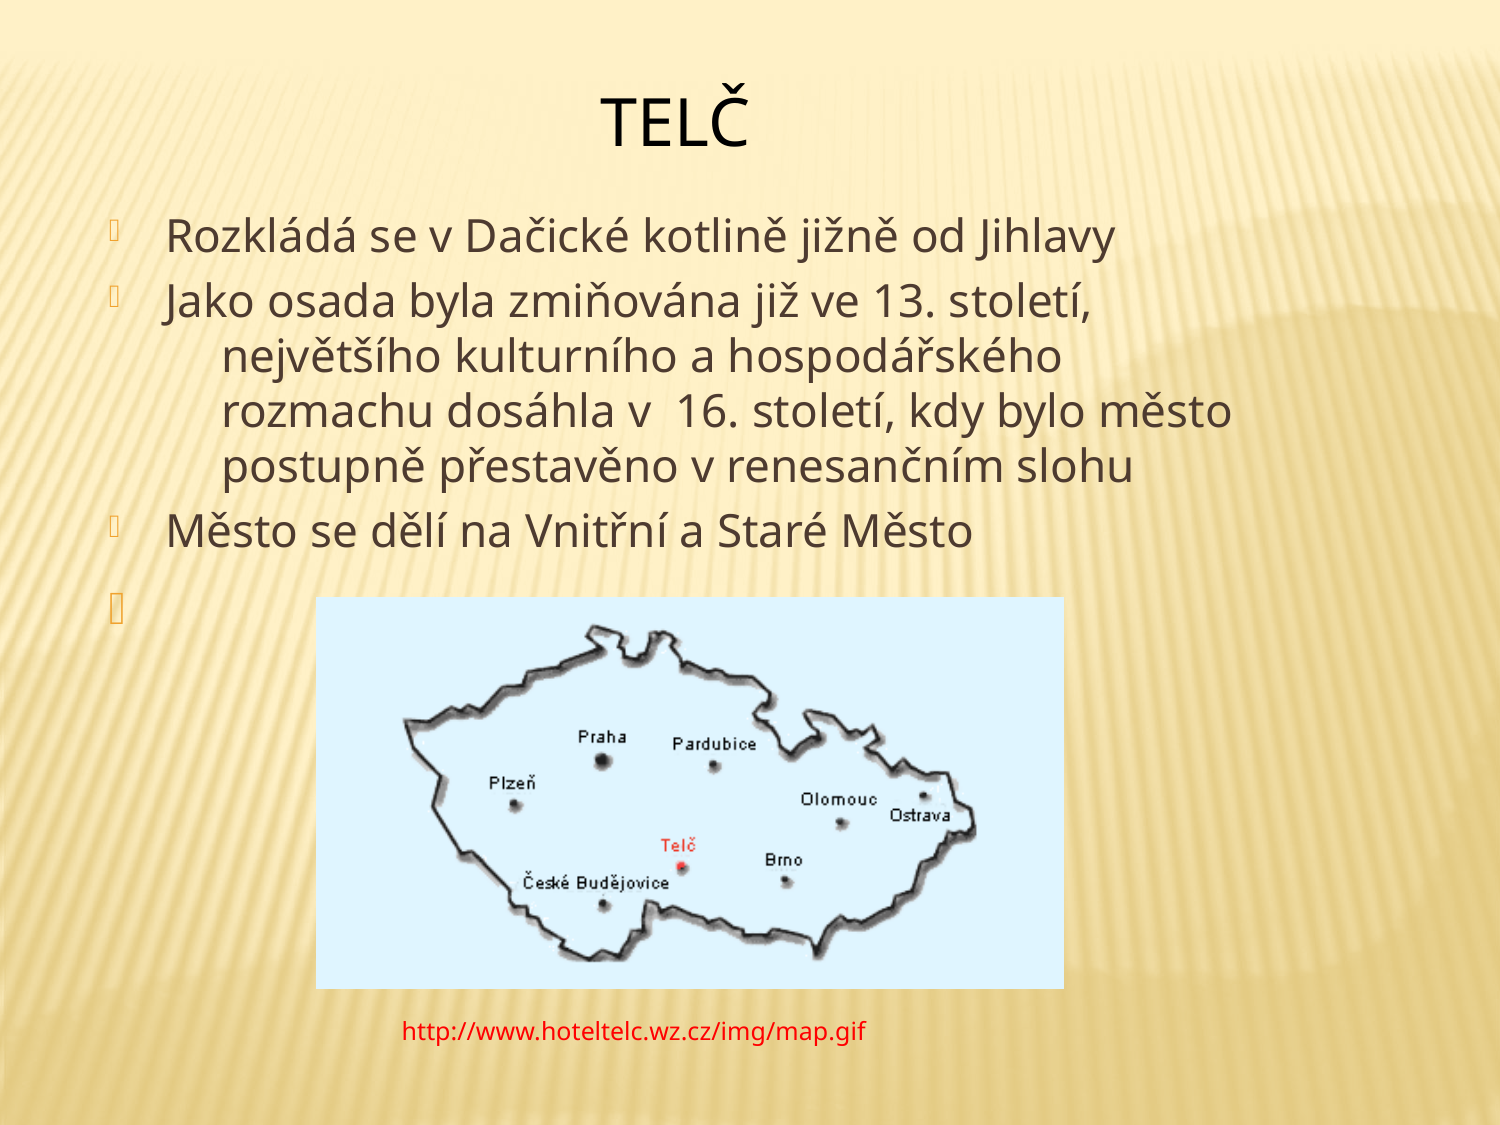

# Telč
Rozkládá se v Dačické kotlině jižně od Jihlavy
Jako osada byla zmiňována již ve 13. století, největšího kulturního a hospodářského rozmachu dosáhla v 16. století, kdy bylo město postupně přestavěno v renesančním slohu
Město se dělí na Vnitřní a Staré Město
http://www.hoteltelc.wz.cz/img/map.gif